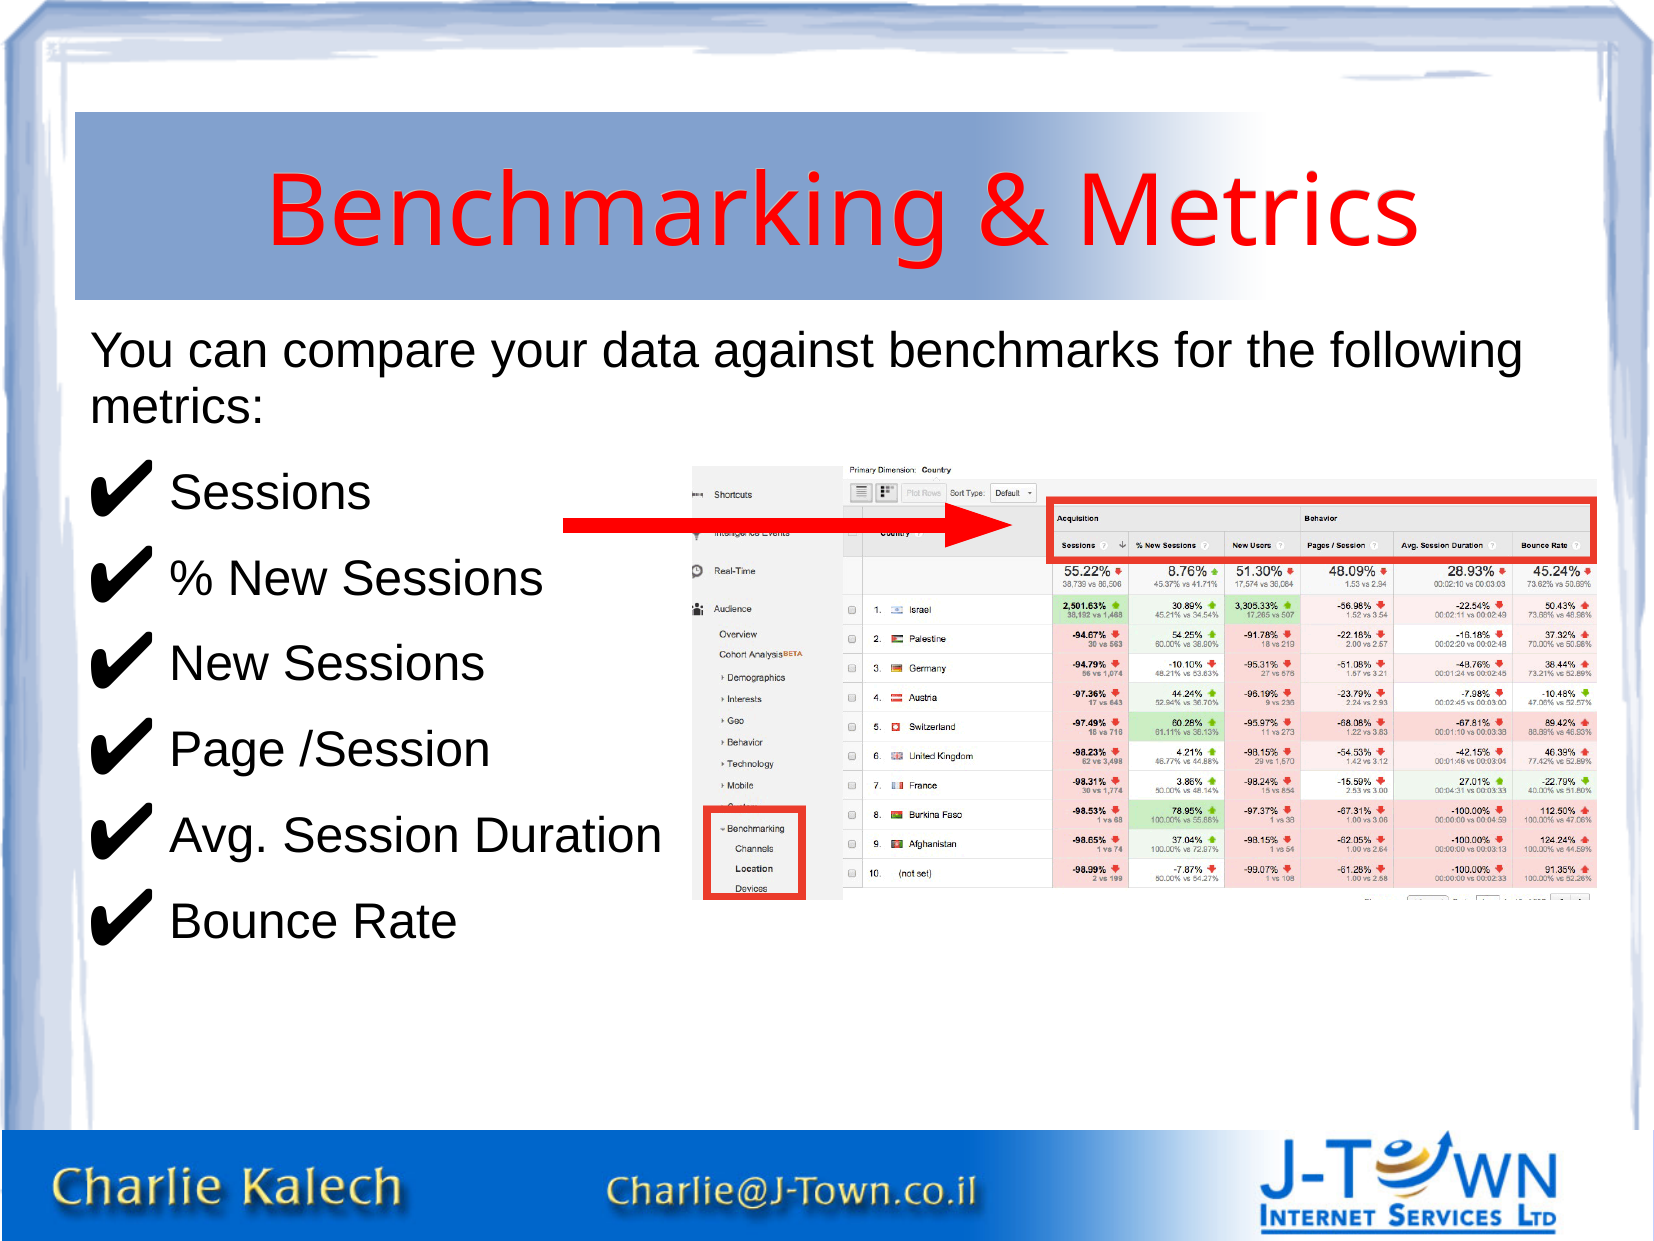

Benchmarking & Metrics
You can compare your data against benchmarks for the following metrics:
 Sessions
 % New Sessions
 New Sessions
 Page /Session
 Avg. Session Duration
 Bounce Rate